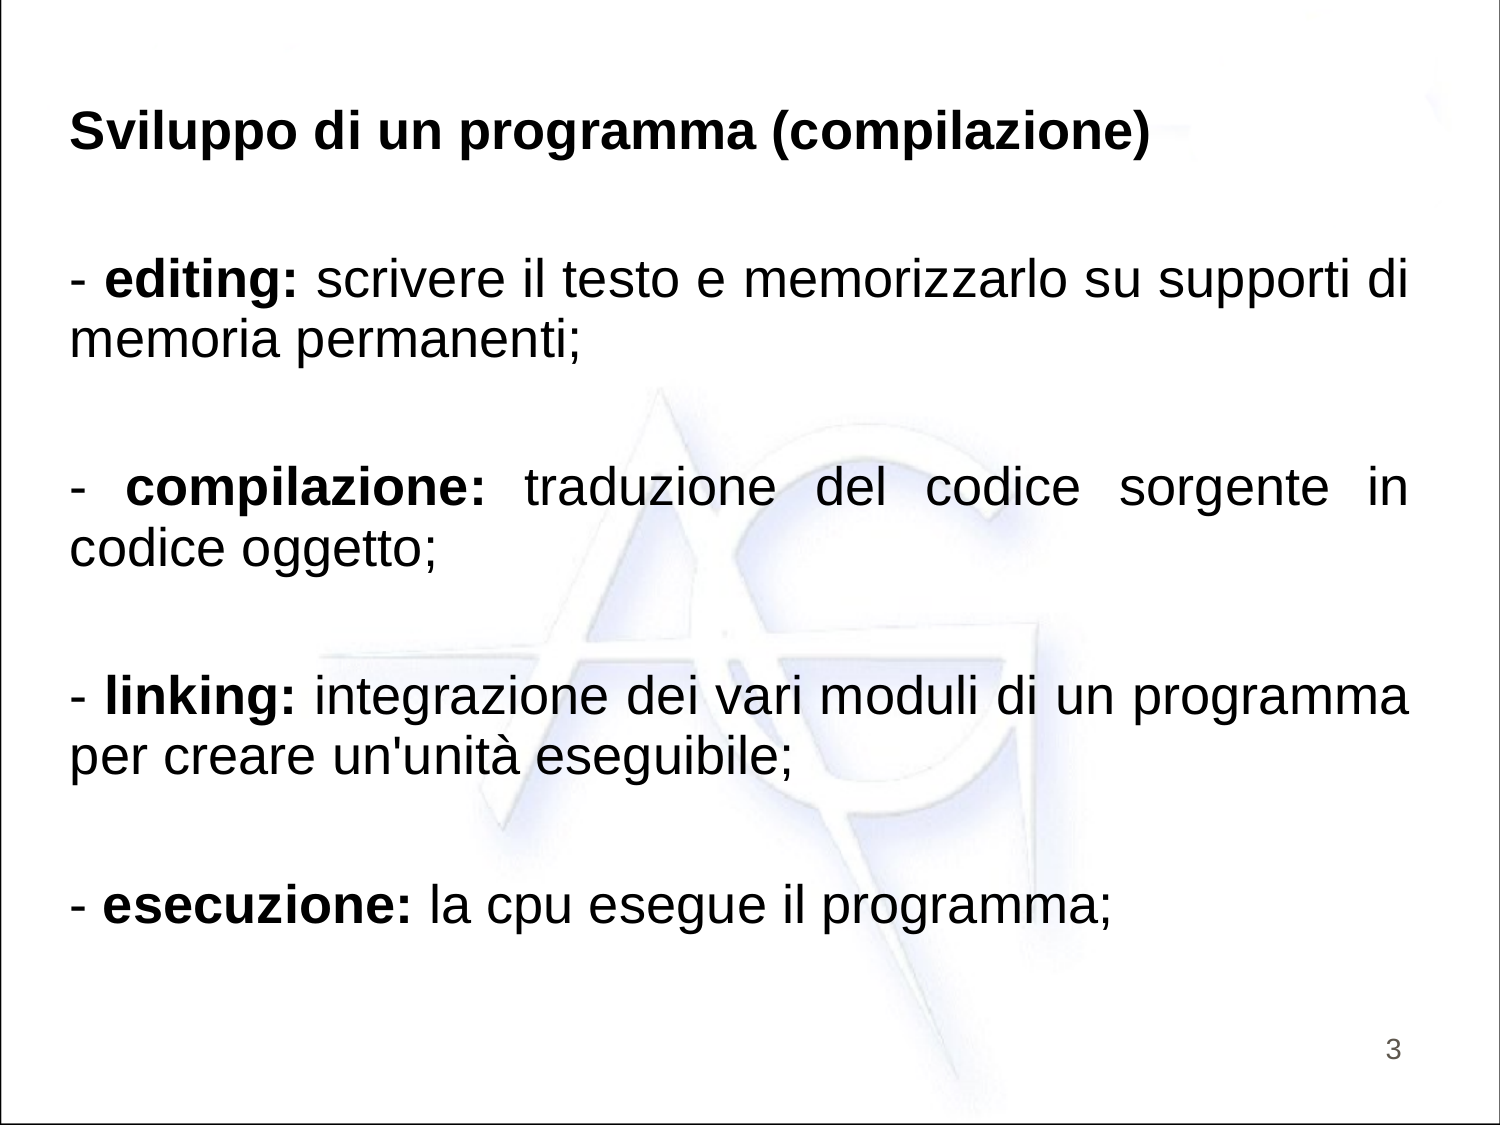

# Sviluppo di un programma (compilazione)
- editing: scrivere il testo e memorizzarlo su supporti di memoria permanenti;
- compilazione: traduzione del codice sorgente in codice oggetto;
- linking: integrazione dei vari moduli di un programma per creare un'unità eseguibile;
- esecuzione: la cpu esegue il programma;
3